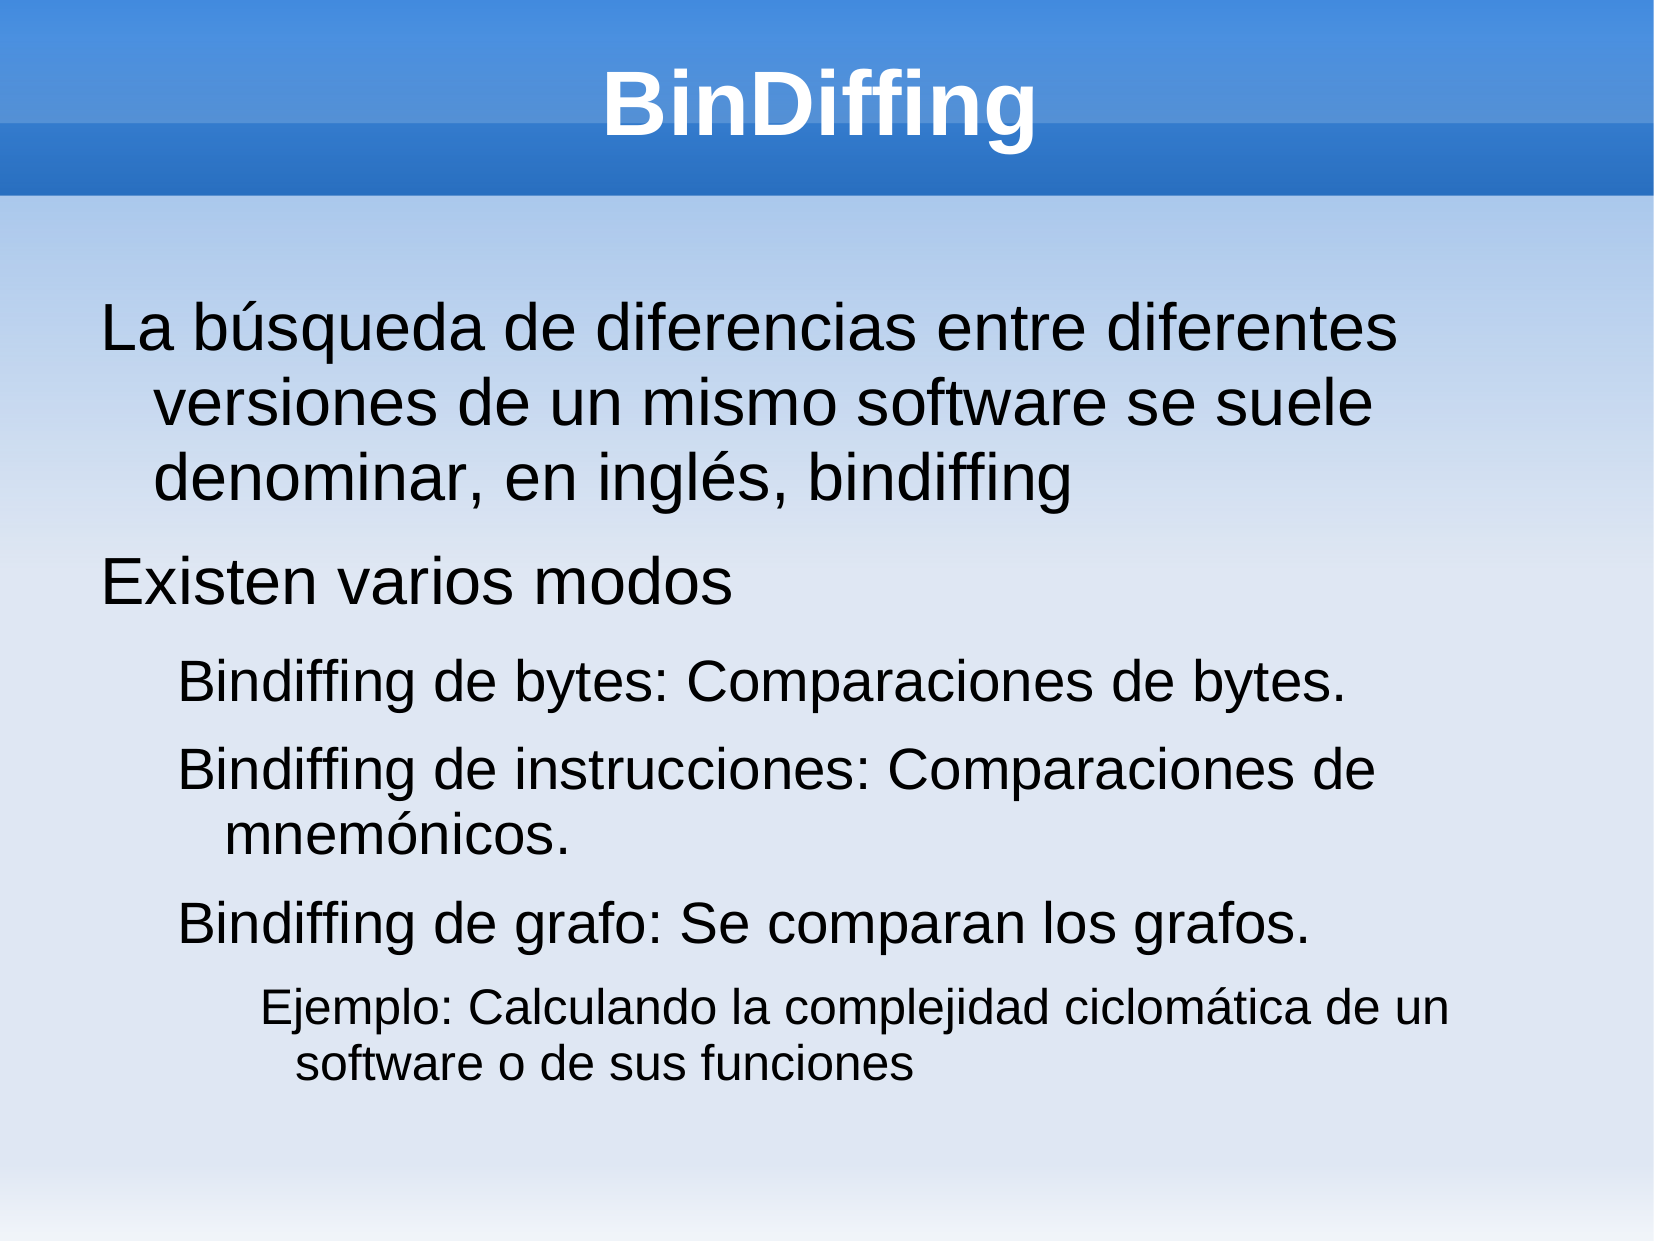

# BinDiffing
La búsqueda de diferencias entre diferentes versiones de un mismo software se suele denominar, en inglés, bindiffing
Existen varios modos
Bindiffing de bytes: Comparaciones de bytes.
Bindiffing de instrucciones: Comparaciones de mnemónicos.
Bindiffing de grafo: Se comparan los grafos.
Ejemplo: Calculando la complejidad ciclomática de un software o de sus funciones